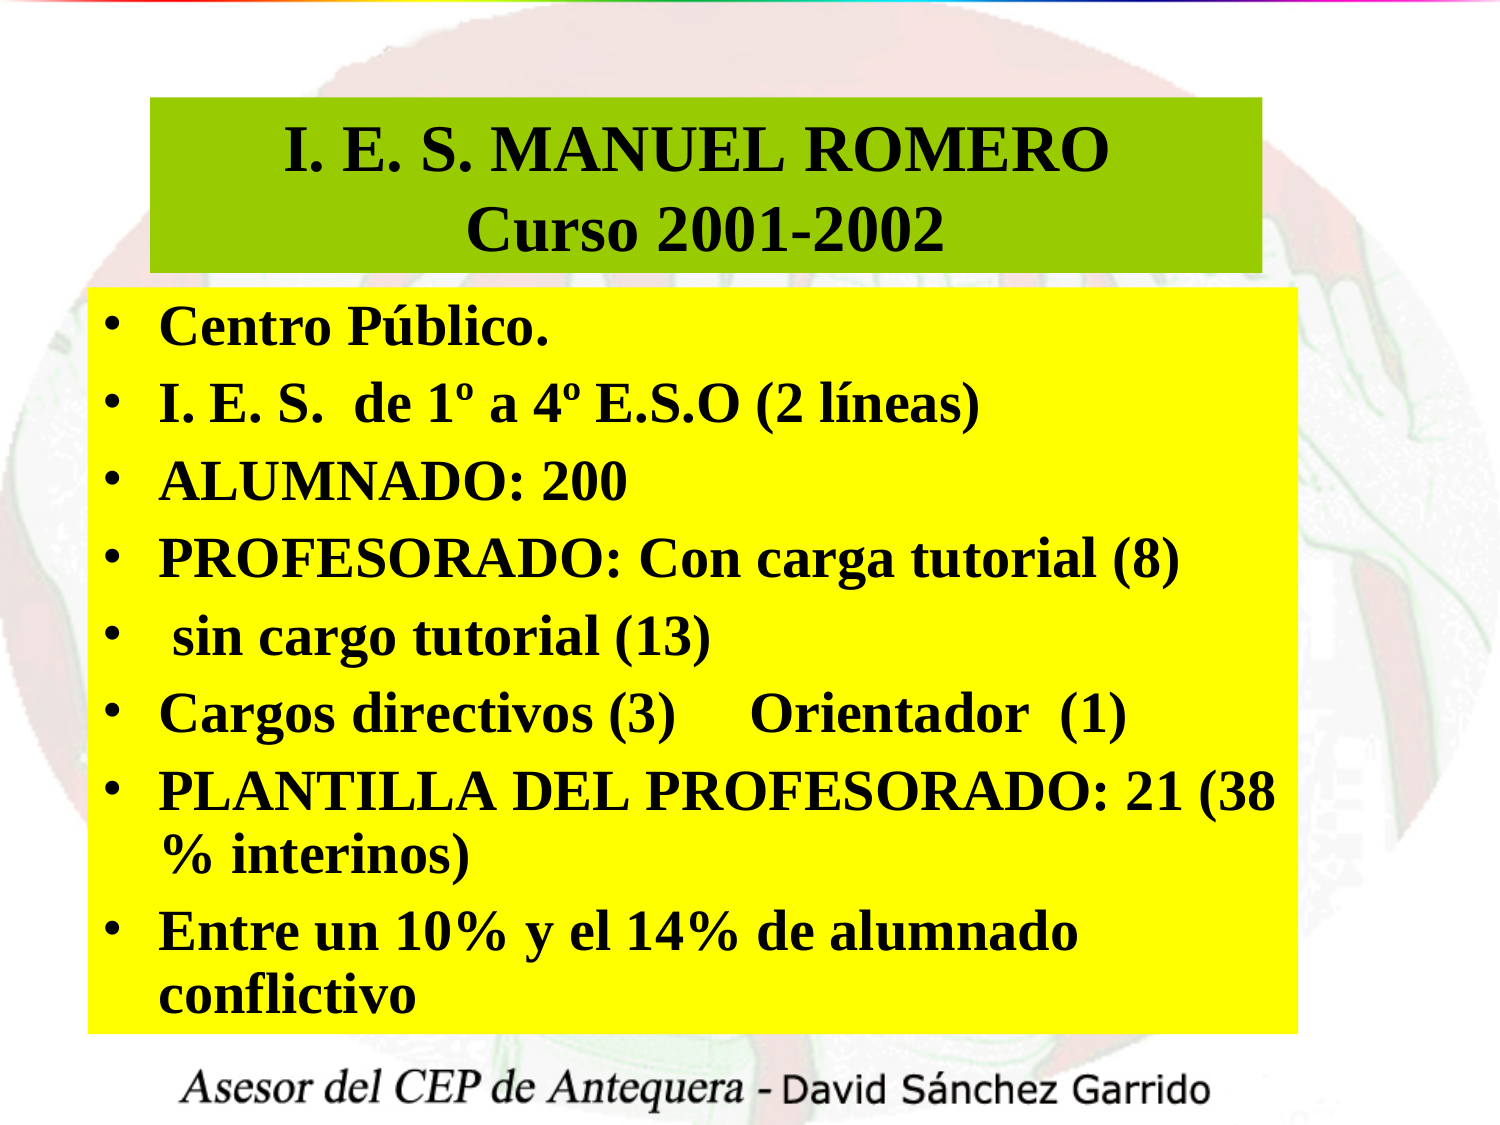

I. E. S. MANUEL ROMERO
Curso 2001-2002
Centro Público.
I. E. S. de 1º a 4º E.S.O (2 líneas)
ALUMNADO: 200
PROFESORADO: Con carga tutorial (8)
 sin cargo tutorial (13)
Cargos directivos (3) Orientador (1)
PLANTILLA DEL PROFESORADO: 21 (38 % interinos)
Entre un 10% y el 14% de alumnado conflictivo